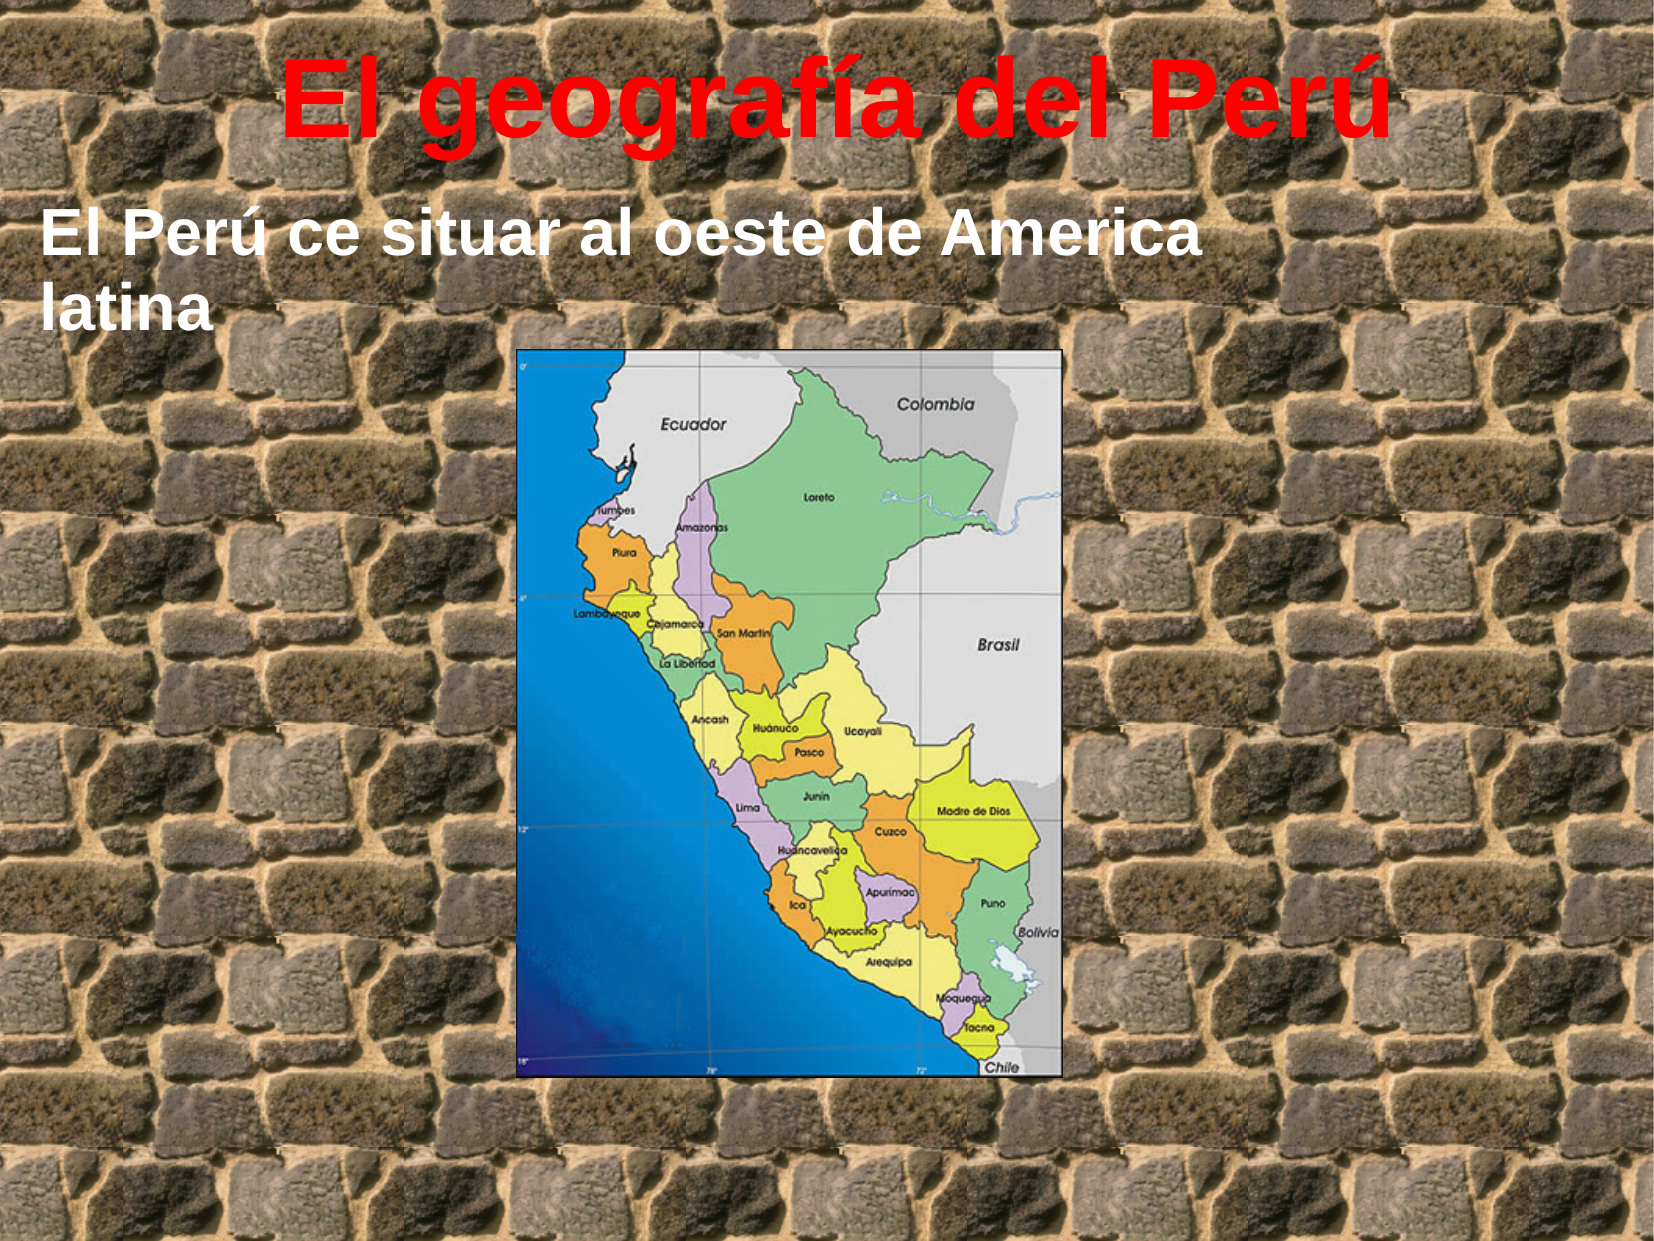

El geografía del Perú
El Perú ce situar al oeste de America latina